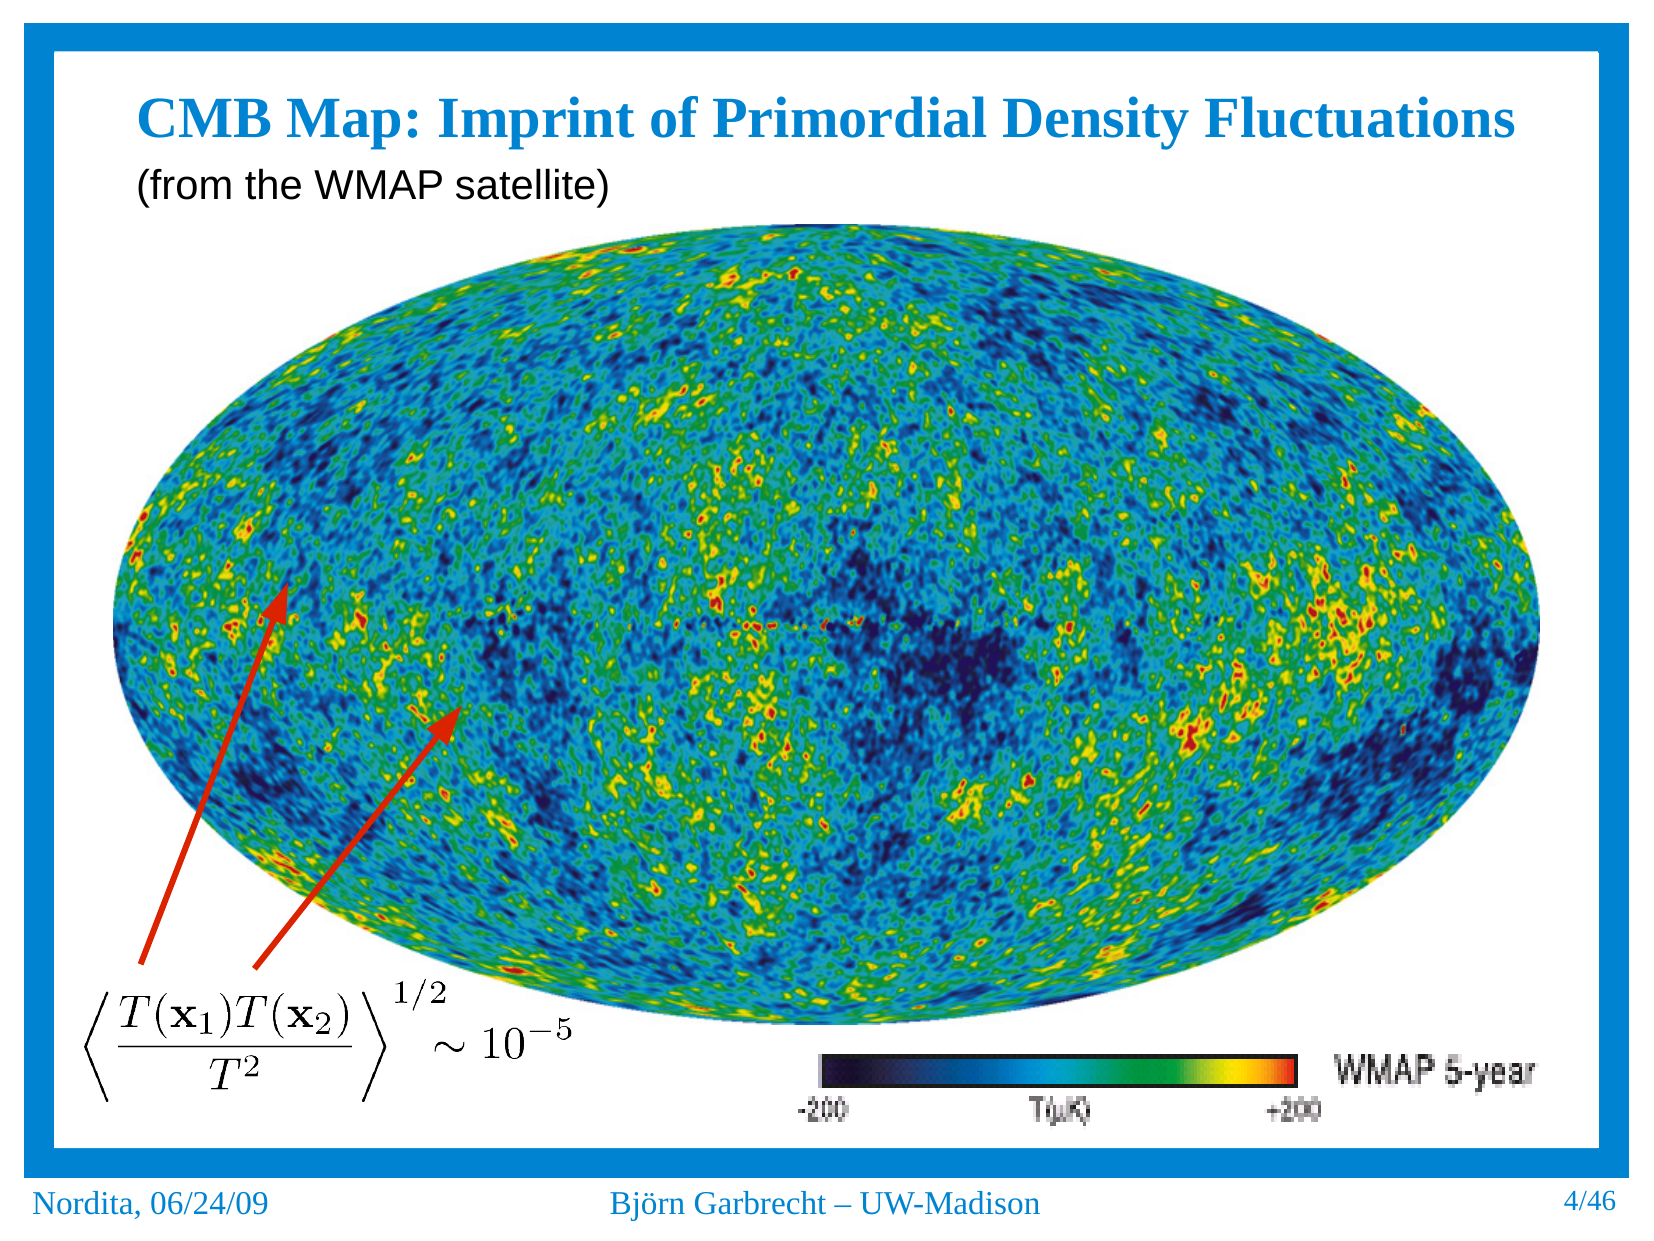

# CMB Map: Imprint of Primordial Density Fluctuations
(from the WMAP satellite)
Björn Garbrecht – UW-Madison
4